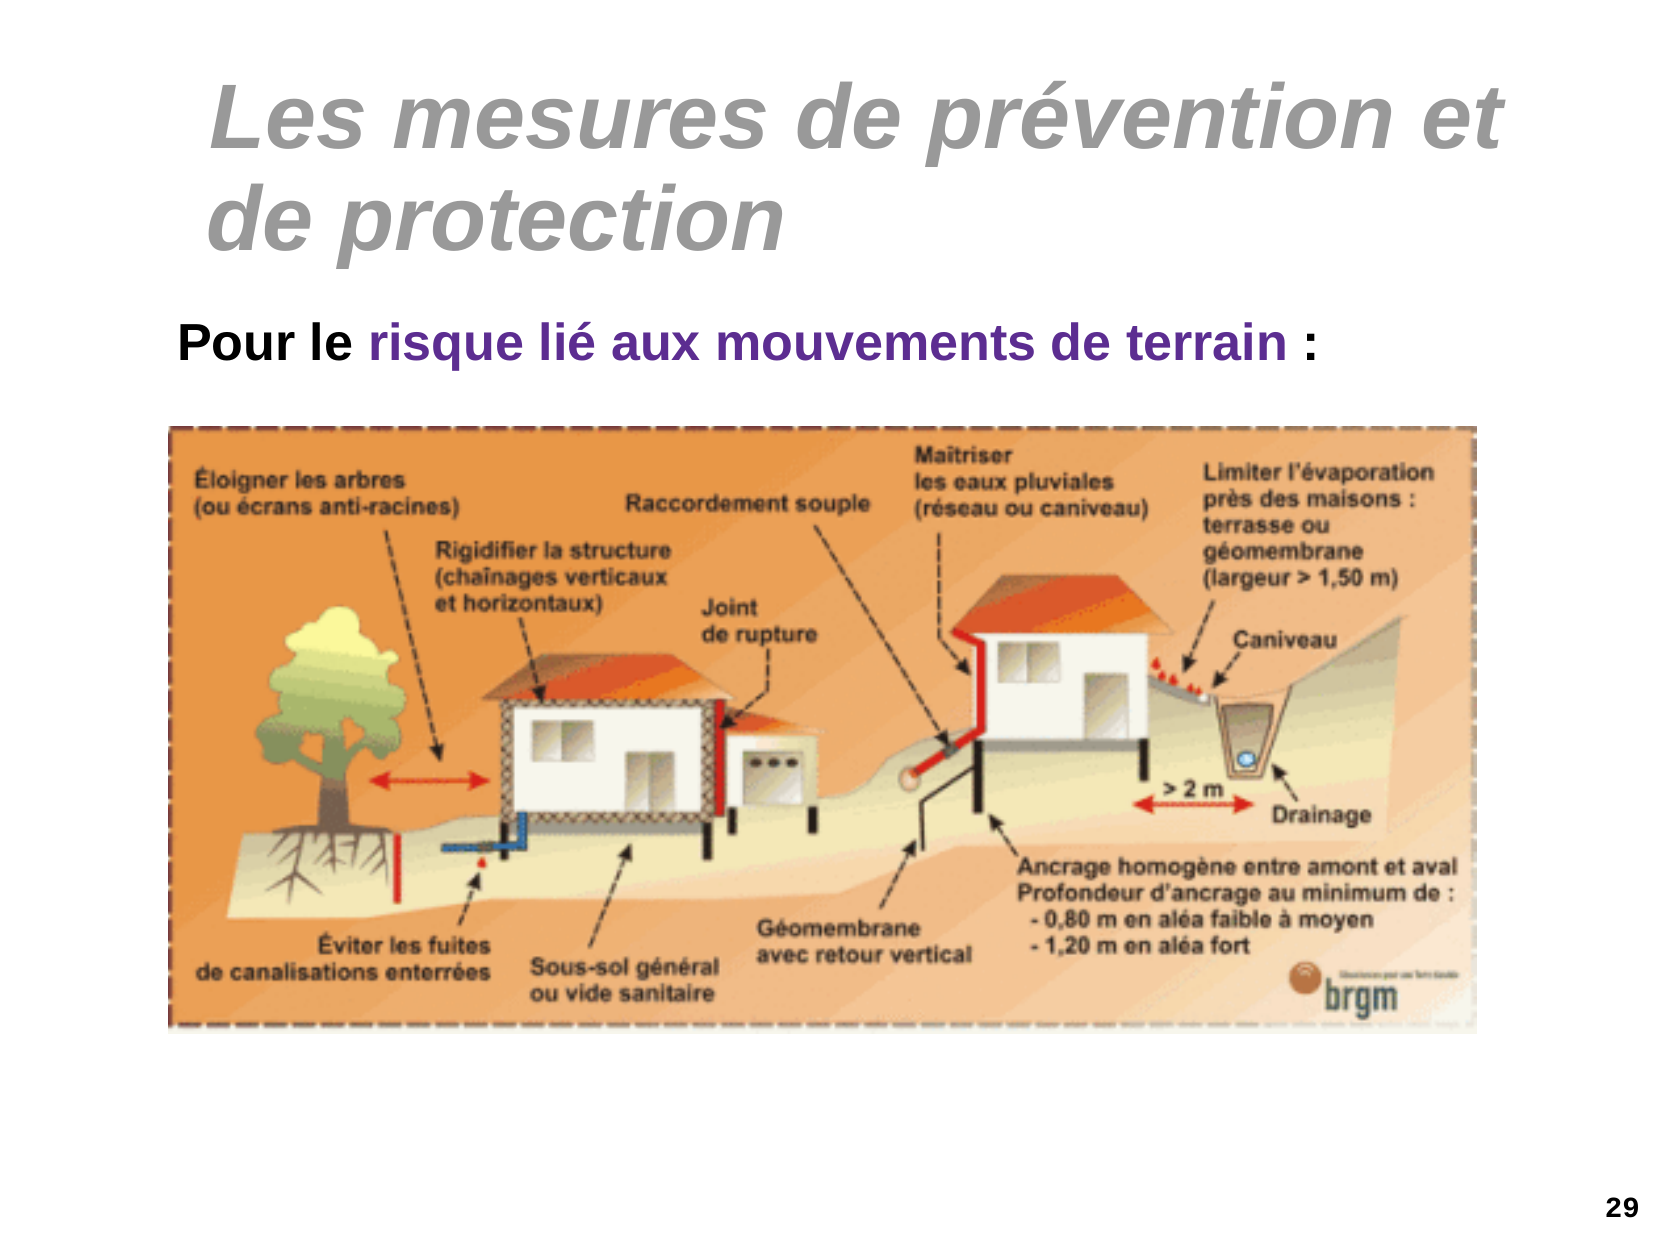

# Les mesures de prévention et de protection
Pour le risque lié aux mouvements de terrain :